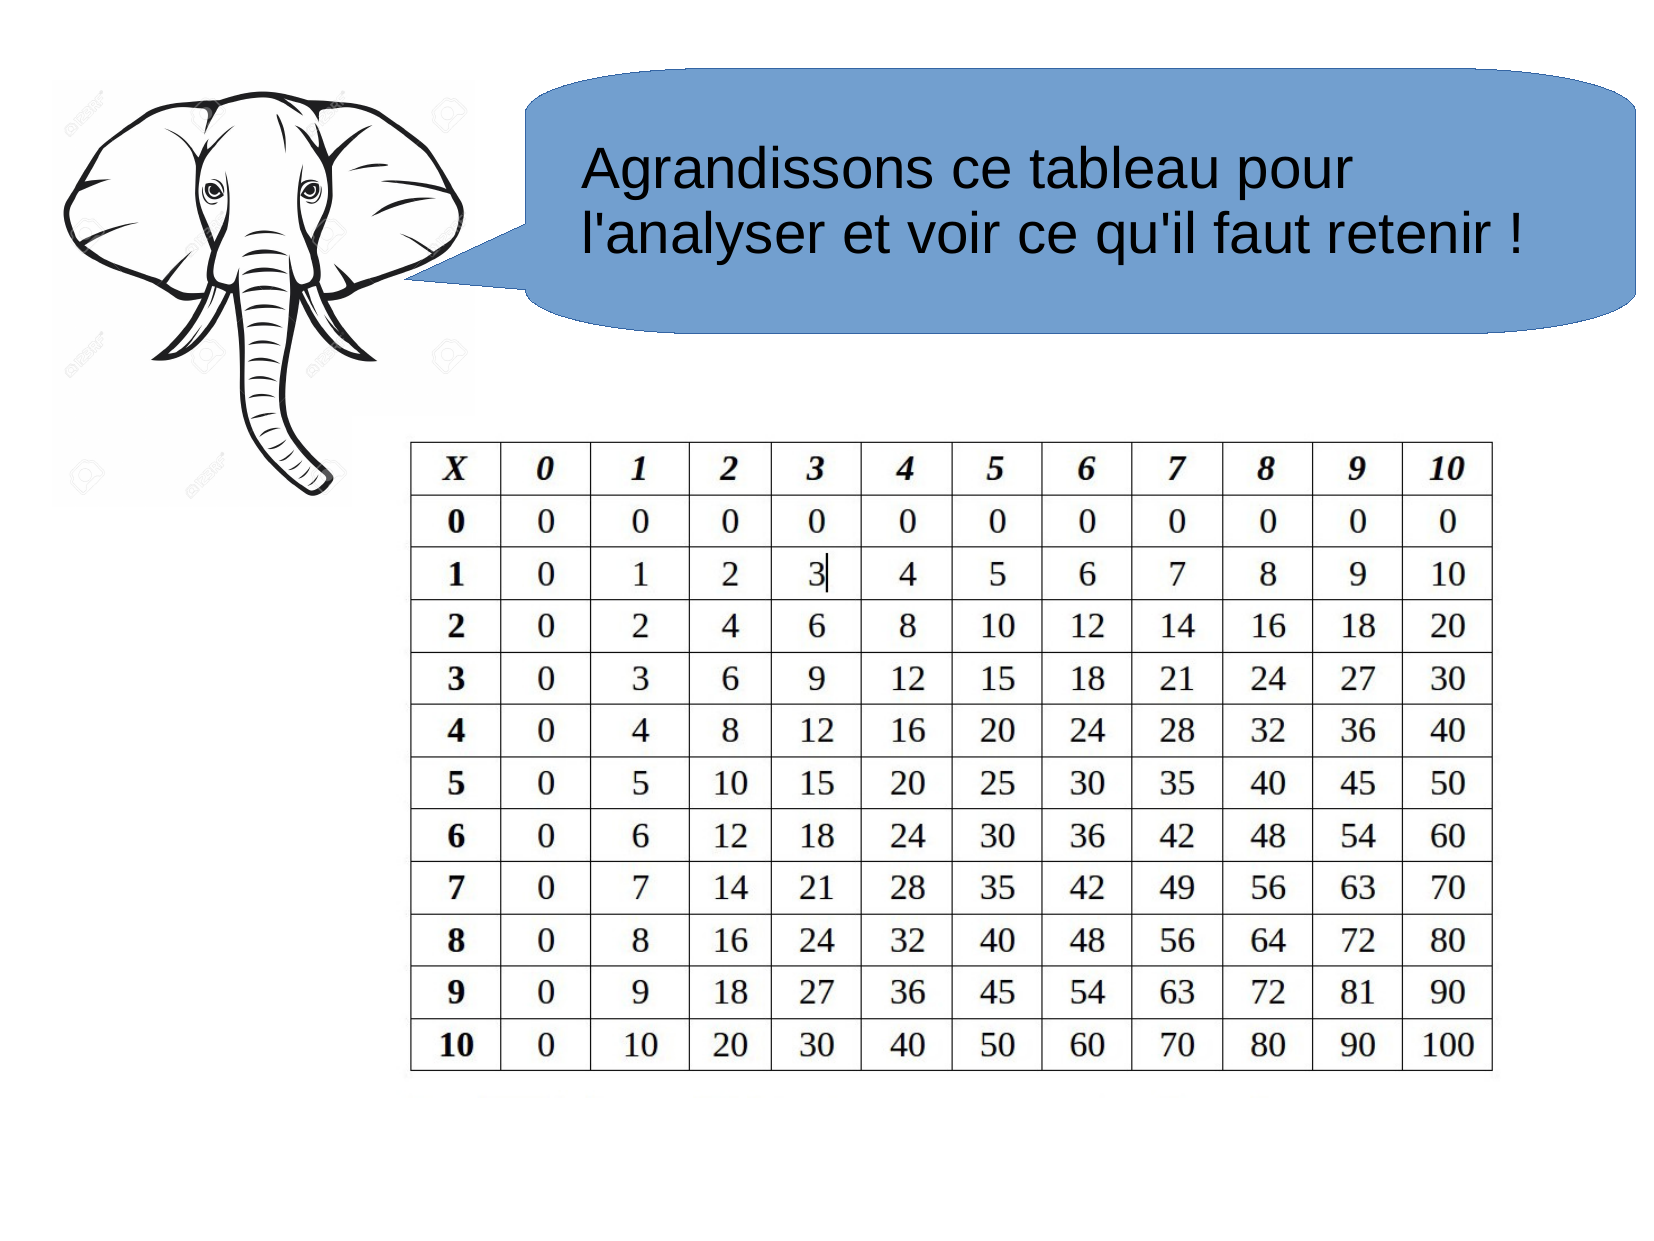

Agrandissons ce tableau pour
l'analyser et voir ce qu'il faut retenir !